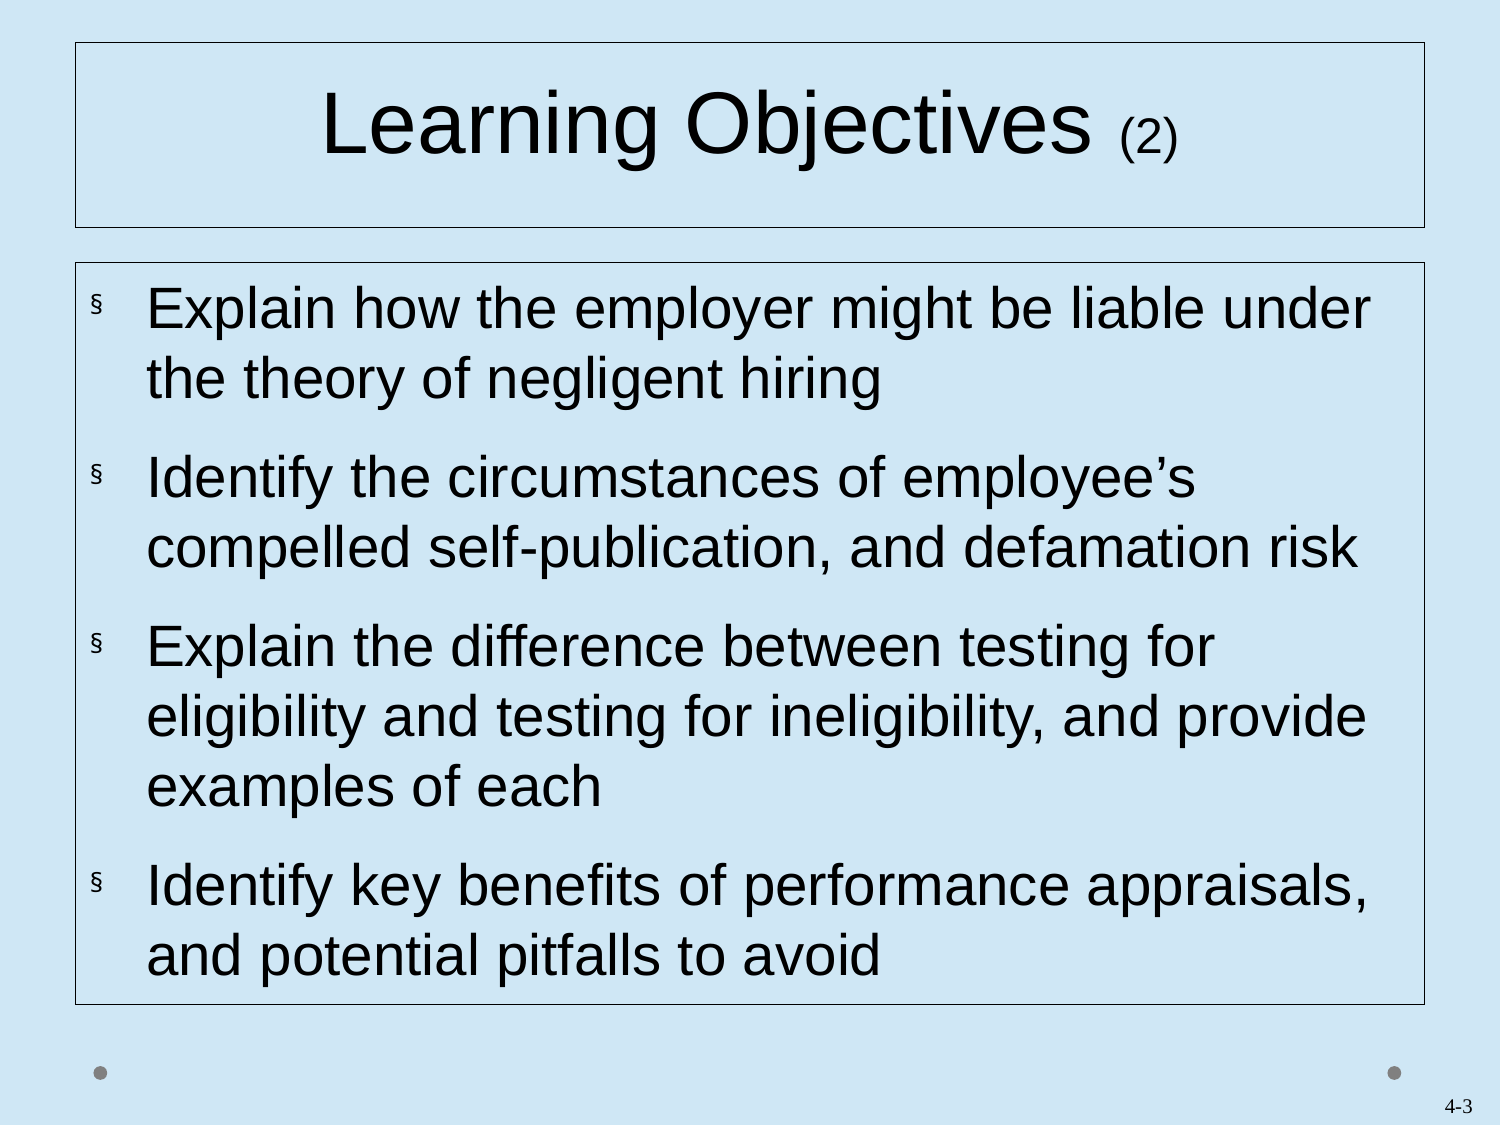

# Learning Objectives (2)
Explain how the employer might be liable under the theory of negligent hiring
Identify the circumstances of employee’s compelled self-publication, and defamation risk
Explain the difference between testing for eligibility and testing for ineligibility, and provide examples of each
Identify key benefits of performance appraisals, and potential pitfalls to avoid